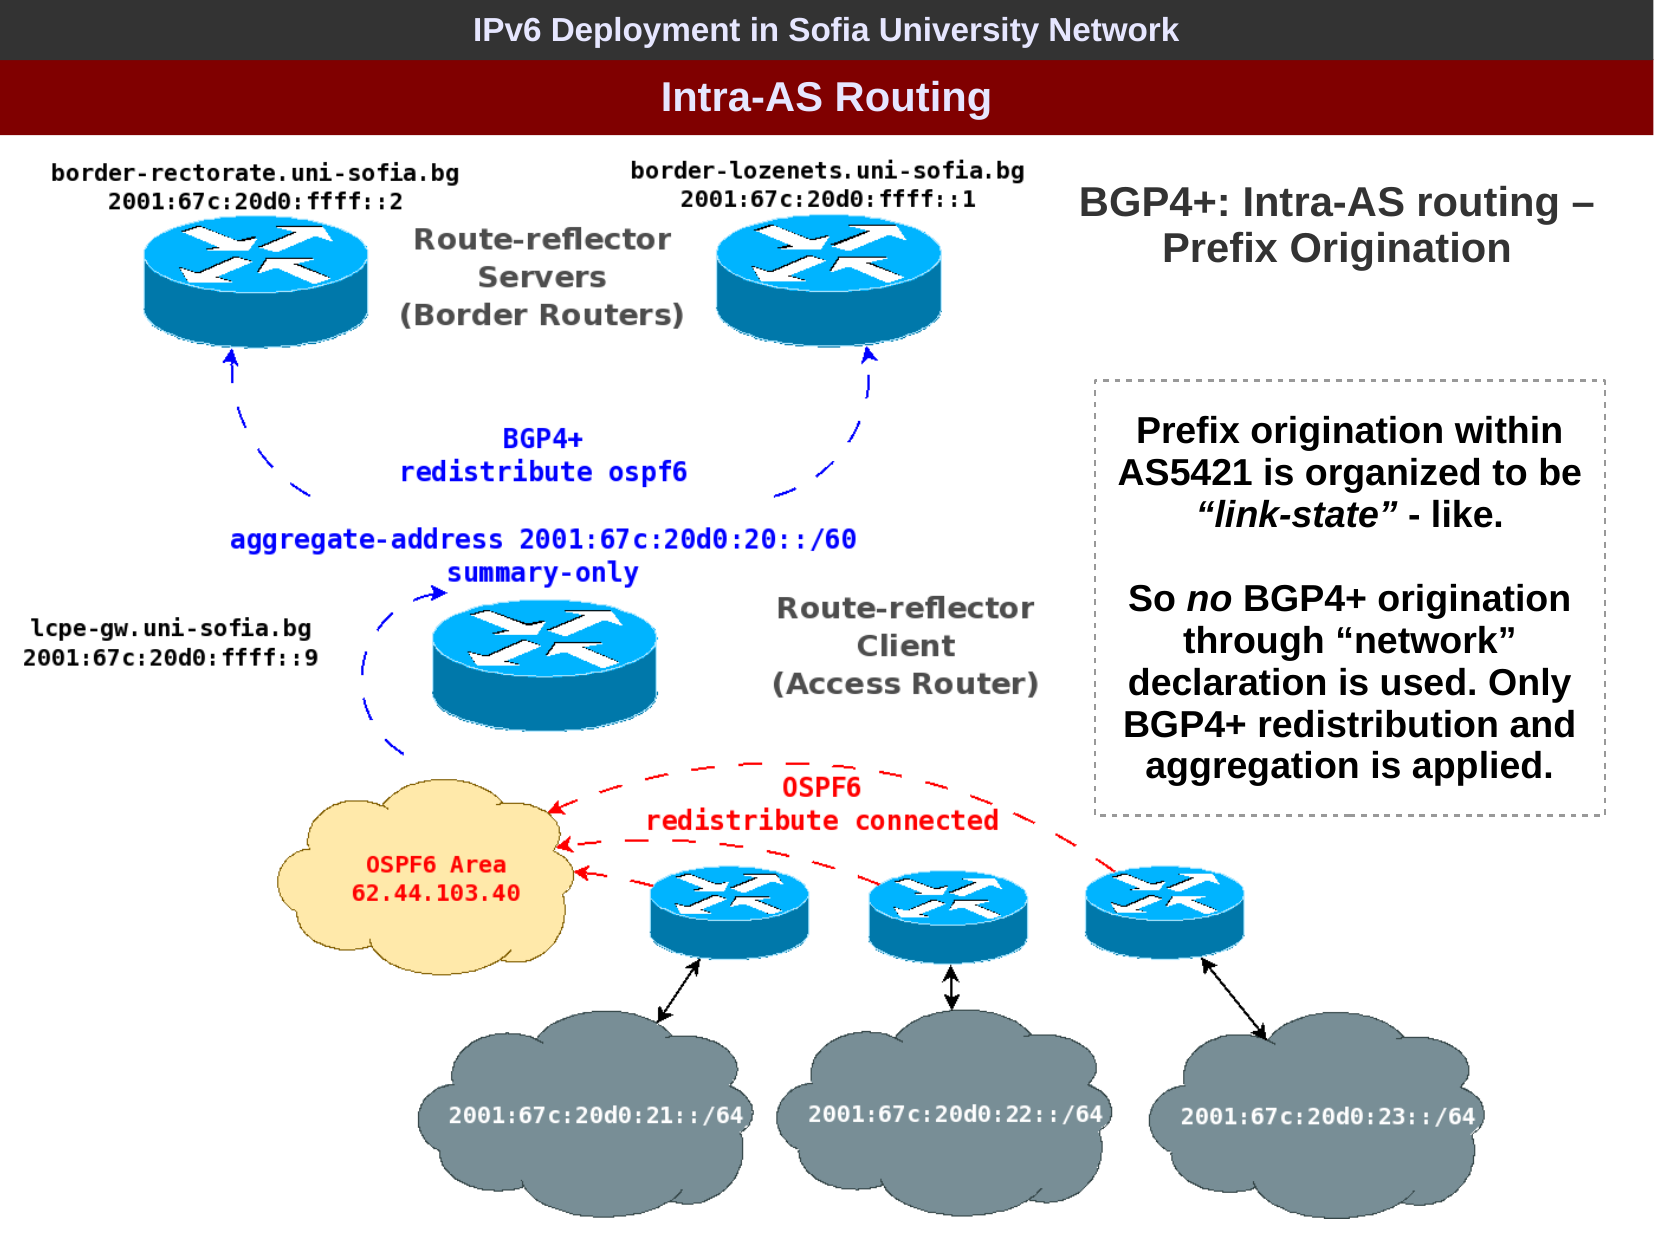

IPv6 Deployment in Sofia University Network
Intra-AS Routing
BGP4+: Intra-AS routing – Prefix Origination
Prefix origination within AS5421 is organized to be “link-state” - like.
So no BGP4+ origination through “network” declaration is used. Only BGP4+ redistribution and aggregation is applied.